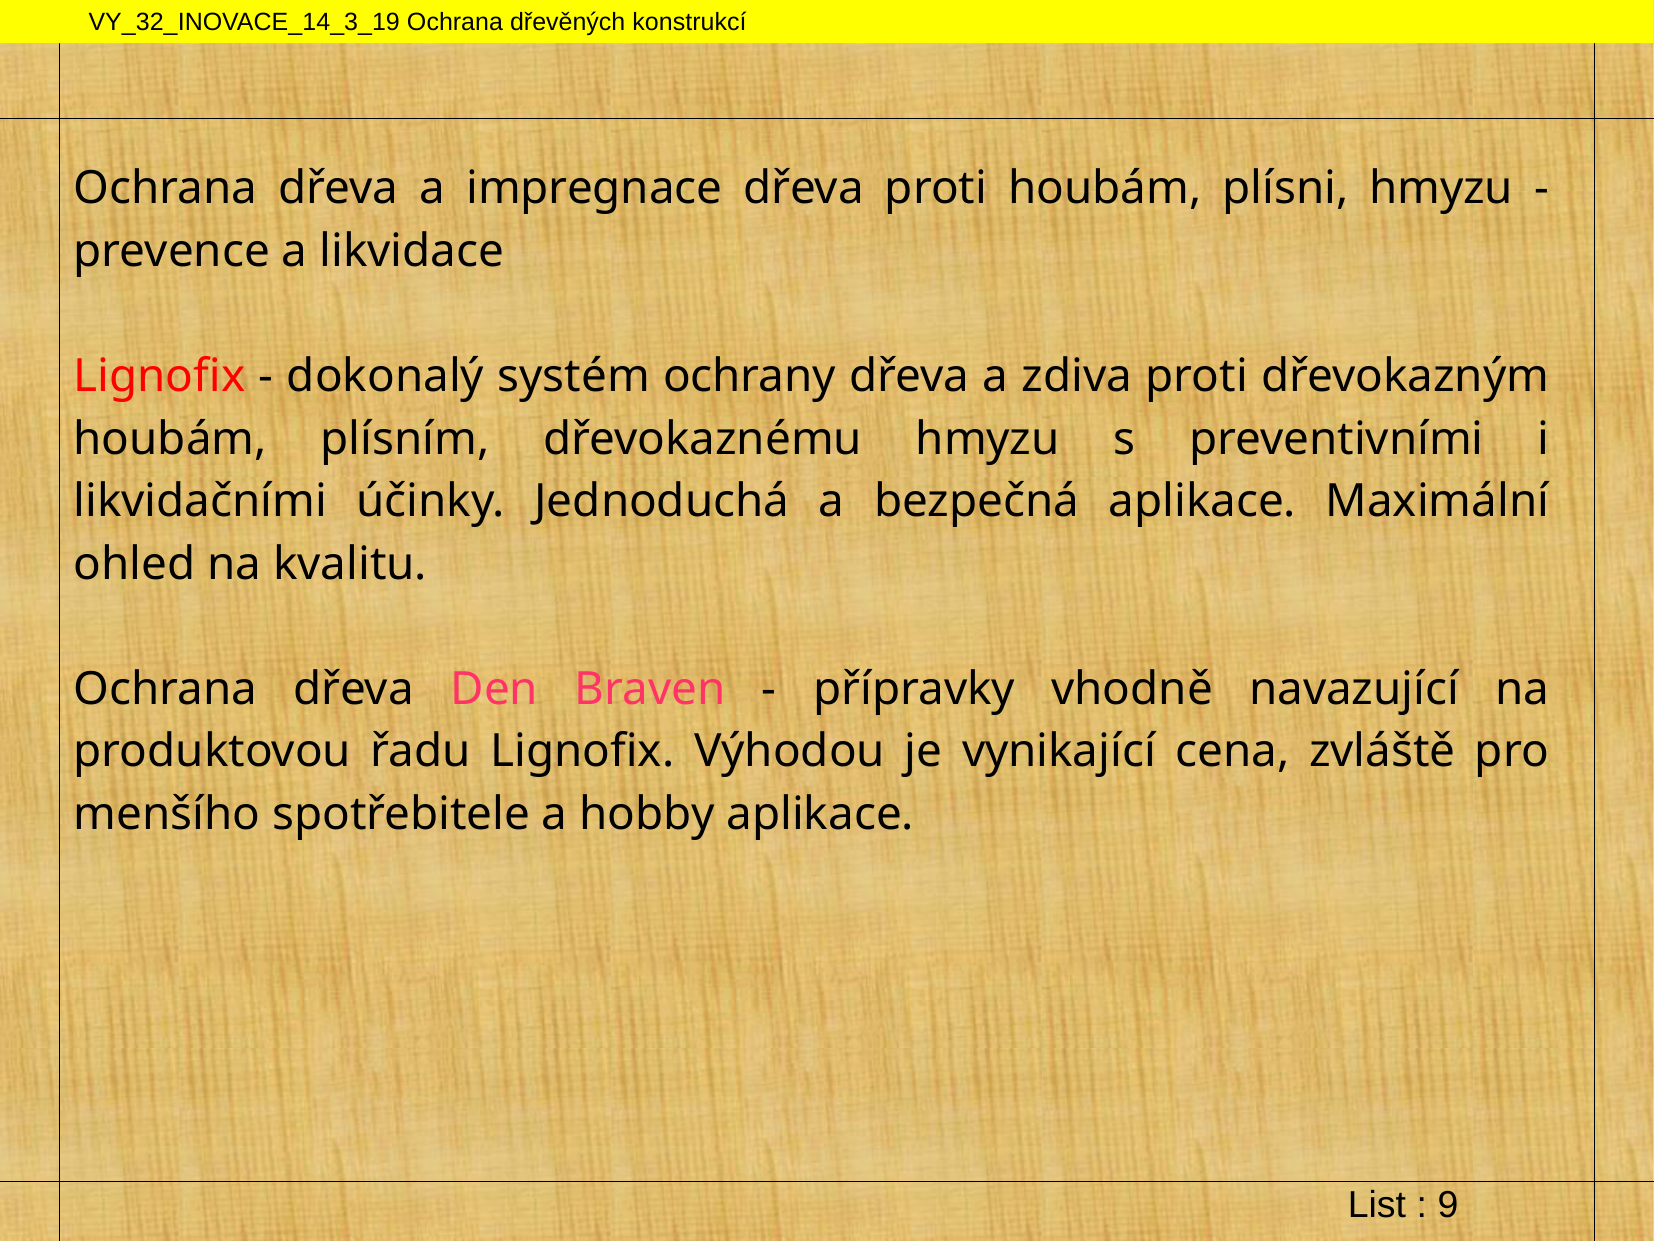

VY_32_INOVACE_14_3_19 Ochrana dřevěných konstrukcí
Ochrana dřeva a impregnace dřeva proti houbám, plísni, hmyzu - prevence a likvidace
Lignofix - dokonalý systém ochrany dřeva a zdiva proti dřevokazným houbám, plísním, dřevokaznému hmyzu s preventivními i likvidačními účinky. Jednoduchá a bezpečná aplikace. Maximální ohled na kvalitu.
Ochrana dřeva Den Braven - přípravky vhodně navazující na produktovou řadu Lignofix. Výhodou je vynikající cena, zvláště pro menšího spotřebitele a hobby aplikace.
List :